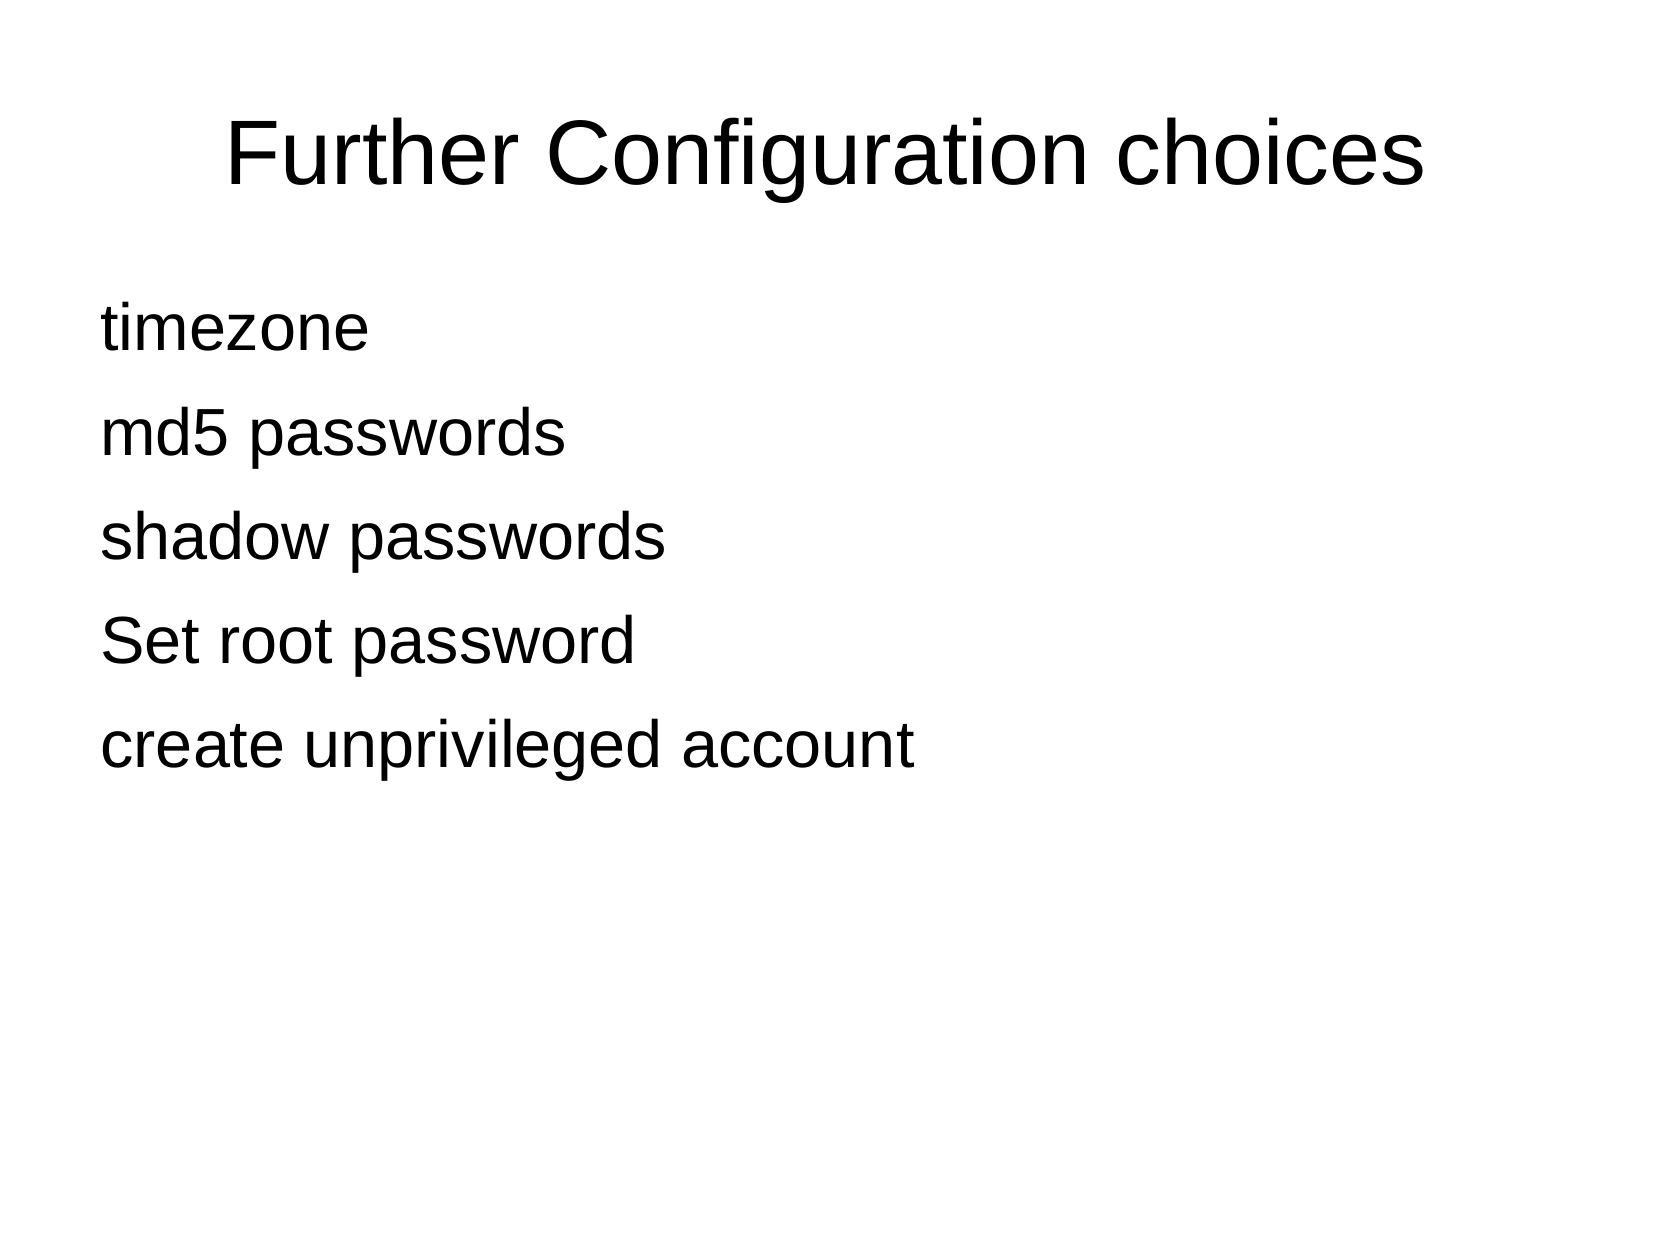

# Further Configuration choices
timezone
md5 passwords
shadow passwords
Set root password
create unprivileged account